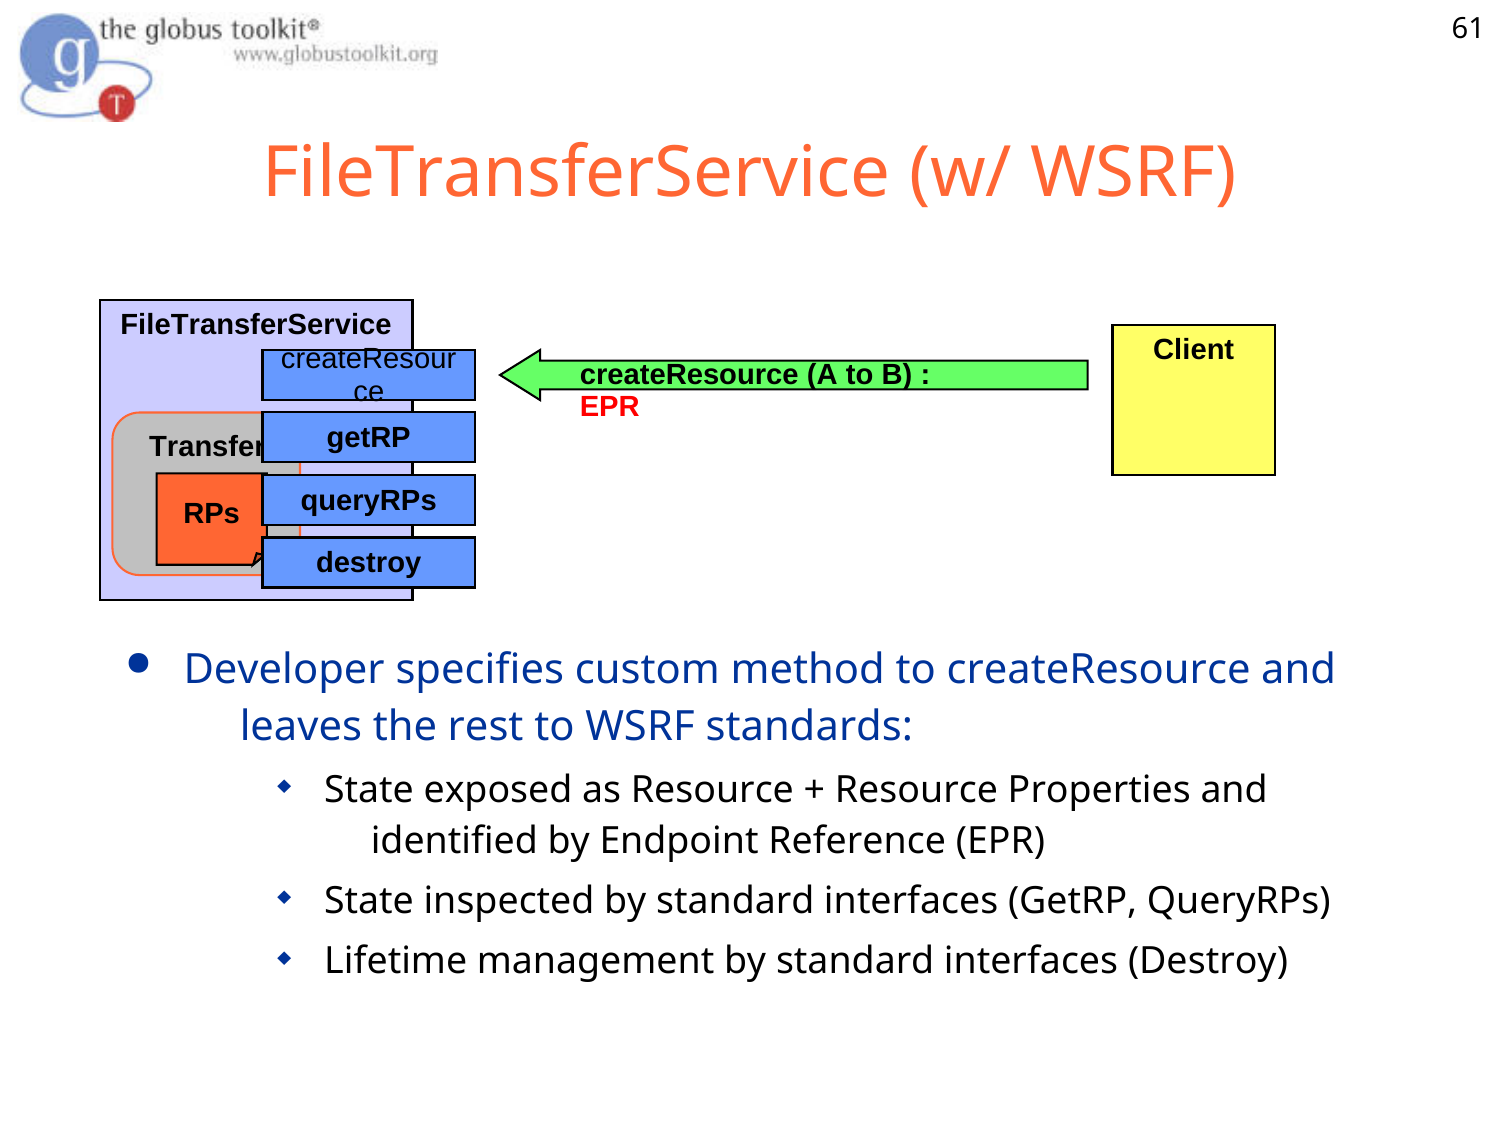

61
# FileTransferService (w/ WSRF)
FileTransferService
Client
createResource
createResource (A to B) : EPR
Transfer
RPs
getRP
queryRPs
destroy
Developer specifies custom method to createResource and leaves the rest to WSRF standards:
State exposed as Resource + Resource Properties and identified by Endpoint Reference (EPR)
State inspected by standard interfaces (GetRP, QueryRPs)
Lifetime management by standard interfaces (Destroy)